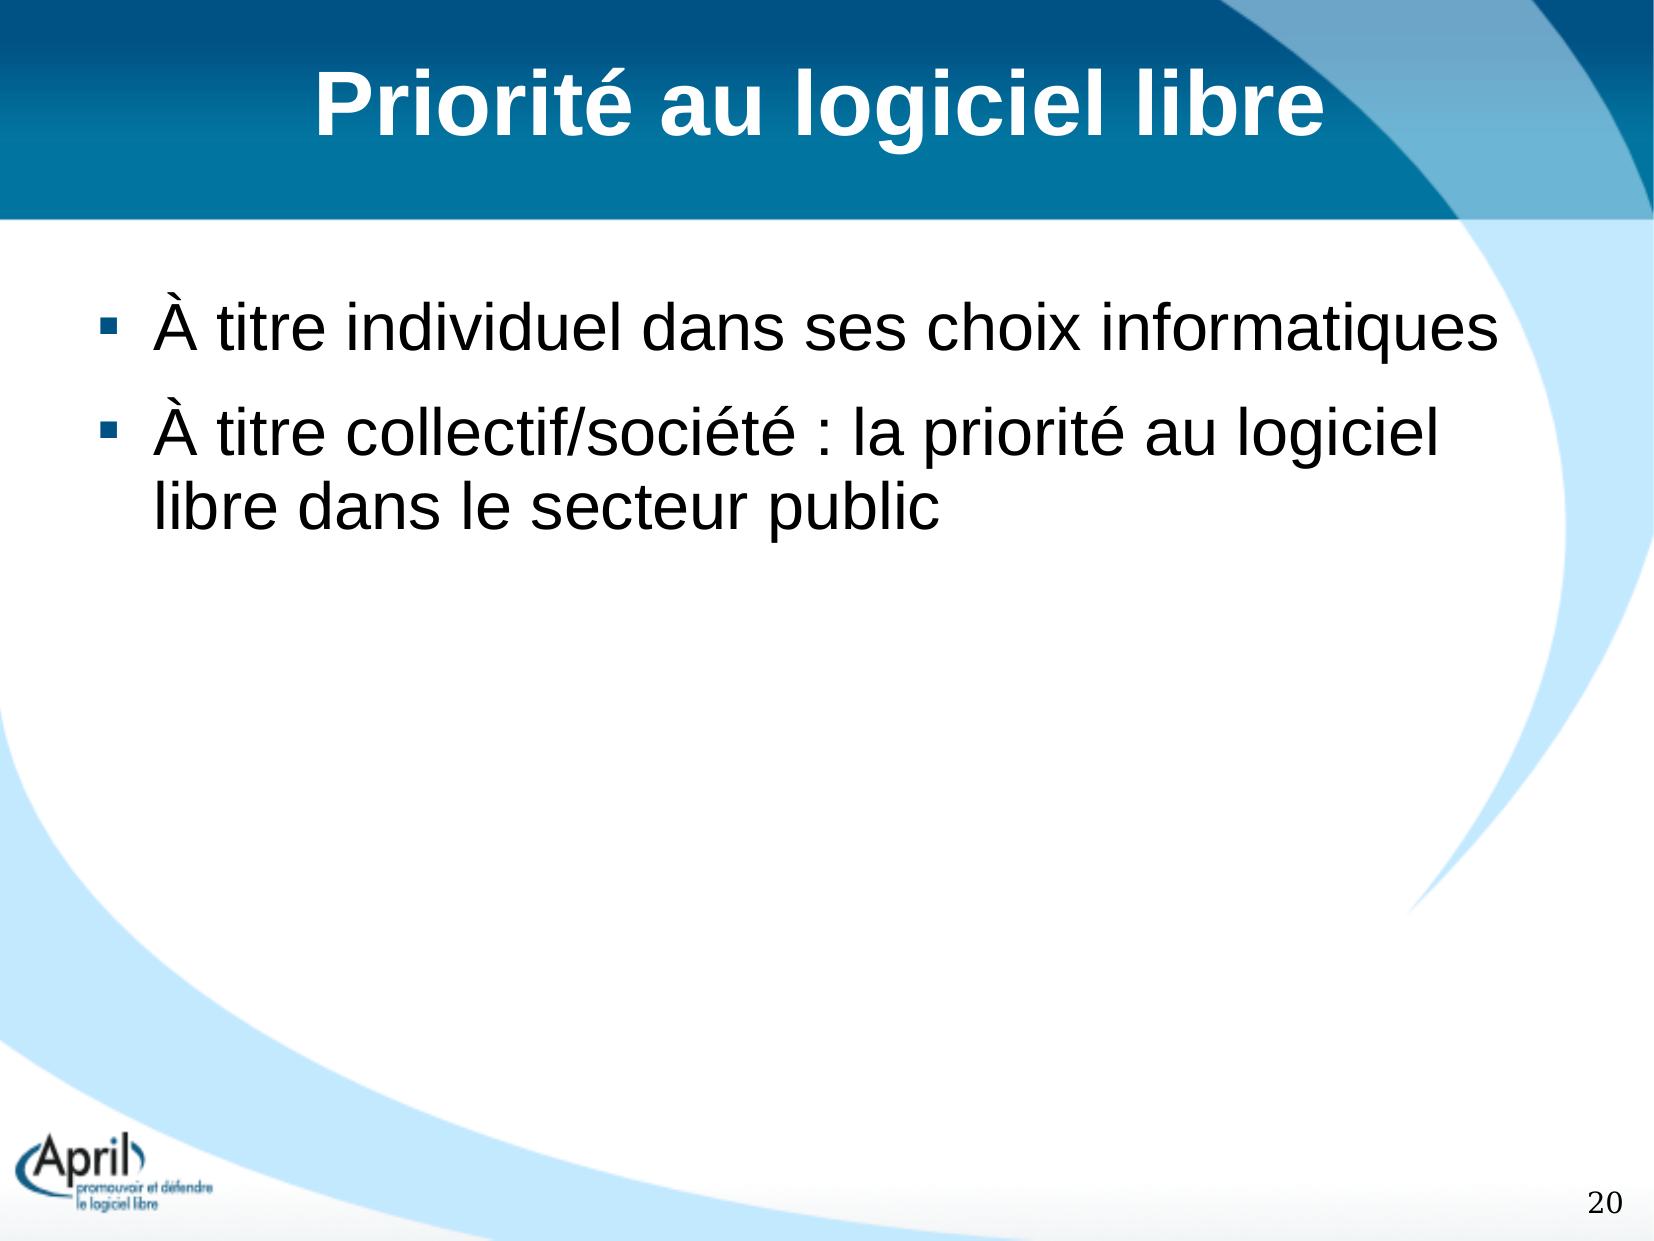

# Priorité au logiciel libre
À titre individuel dans ses choix informatiques
À titre collectif/société : la priorité au logiciel libre dans le secteur public
20